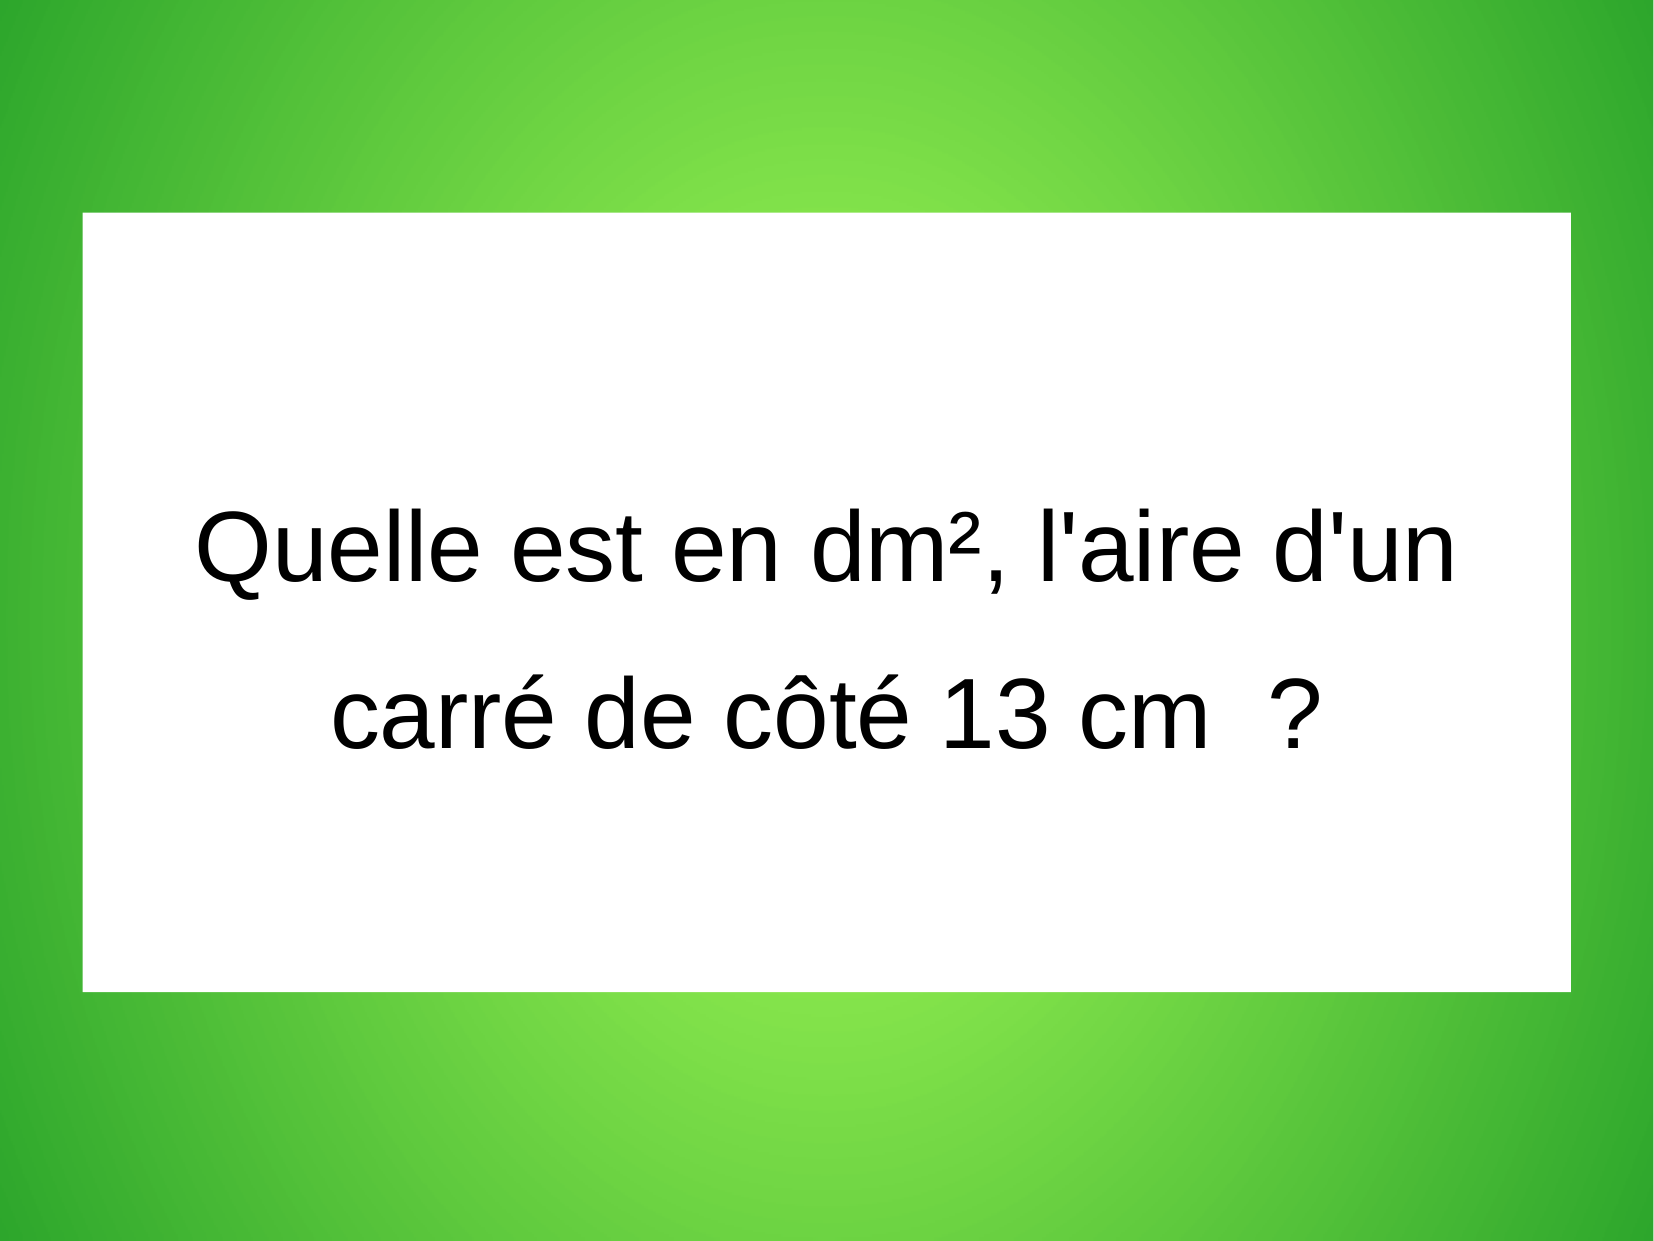

# Quelle est en dm², l'aire d'un carré de côté 13 cm  ?